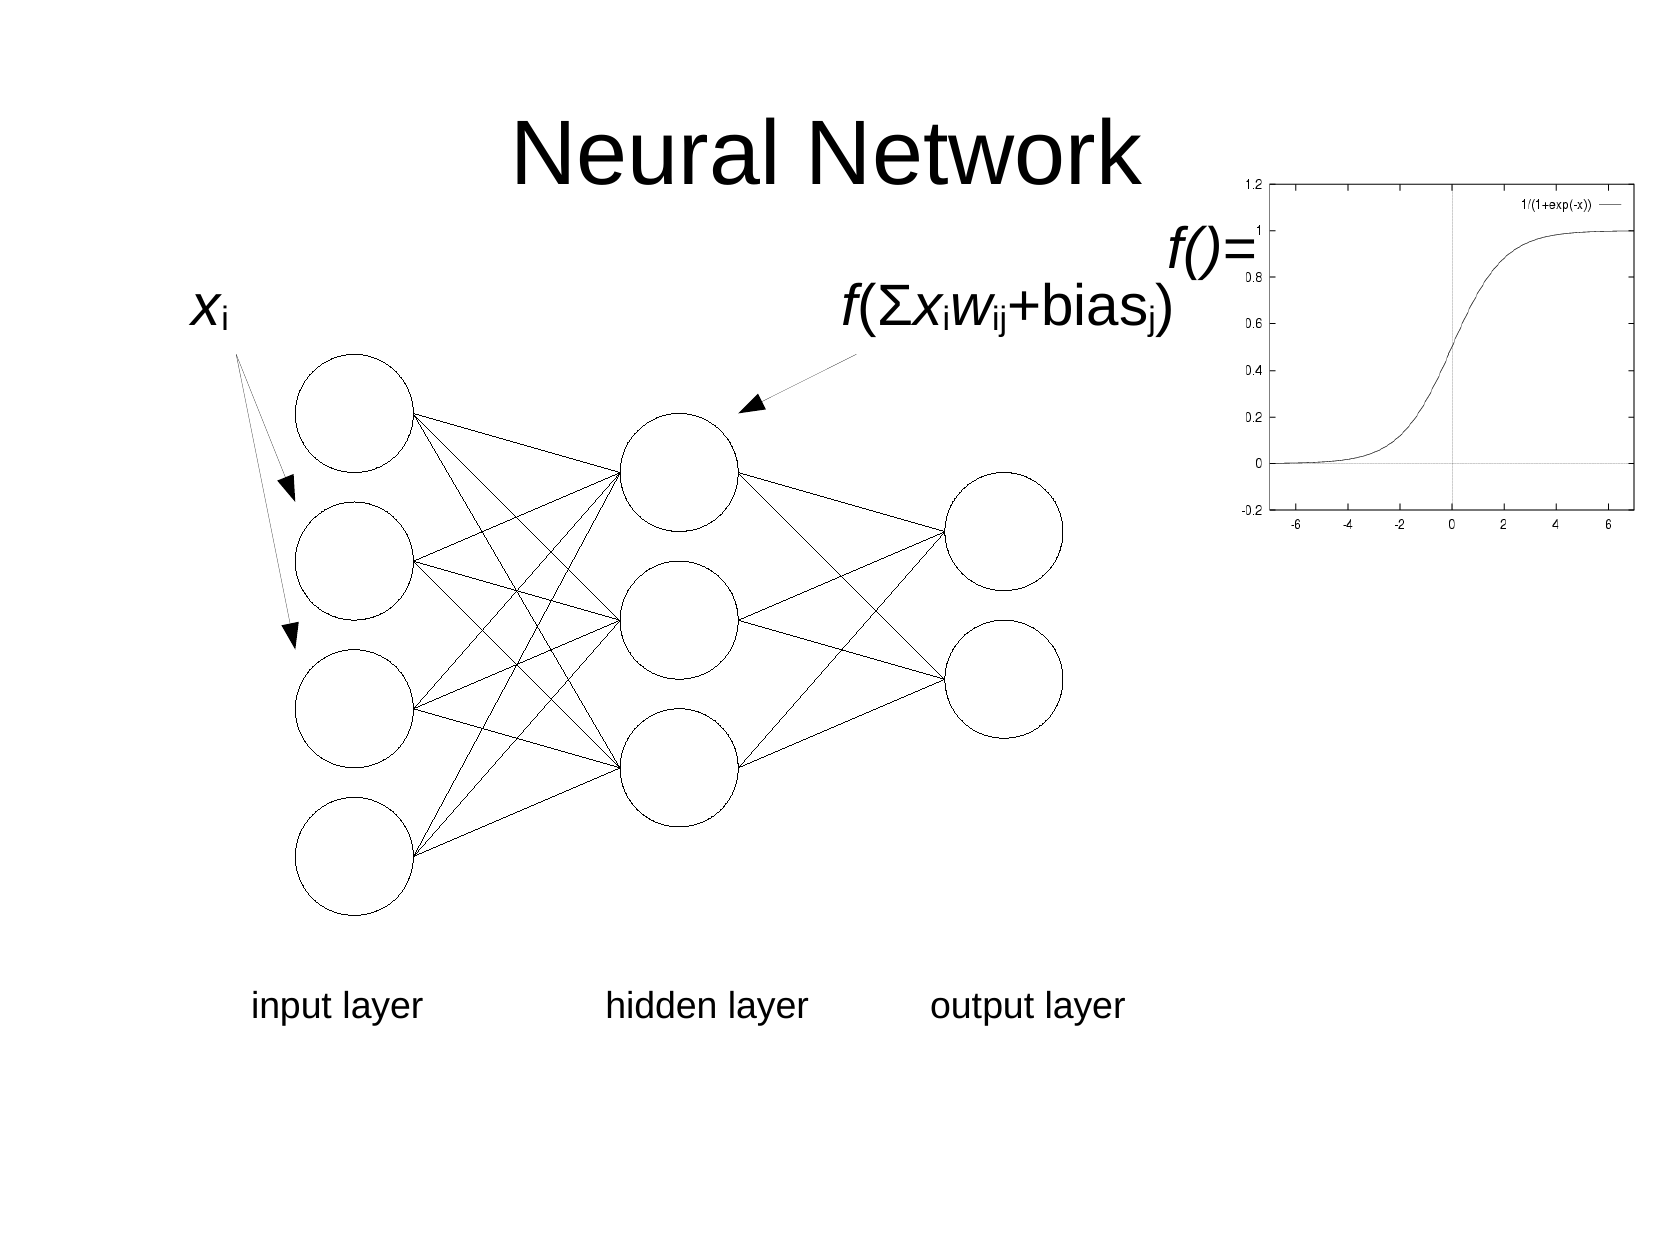

# Neural Network
f()=
xi
f(Σxiwij+biasj)
input layer
hidden layer
output layer